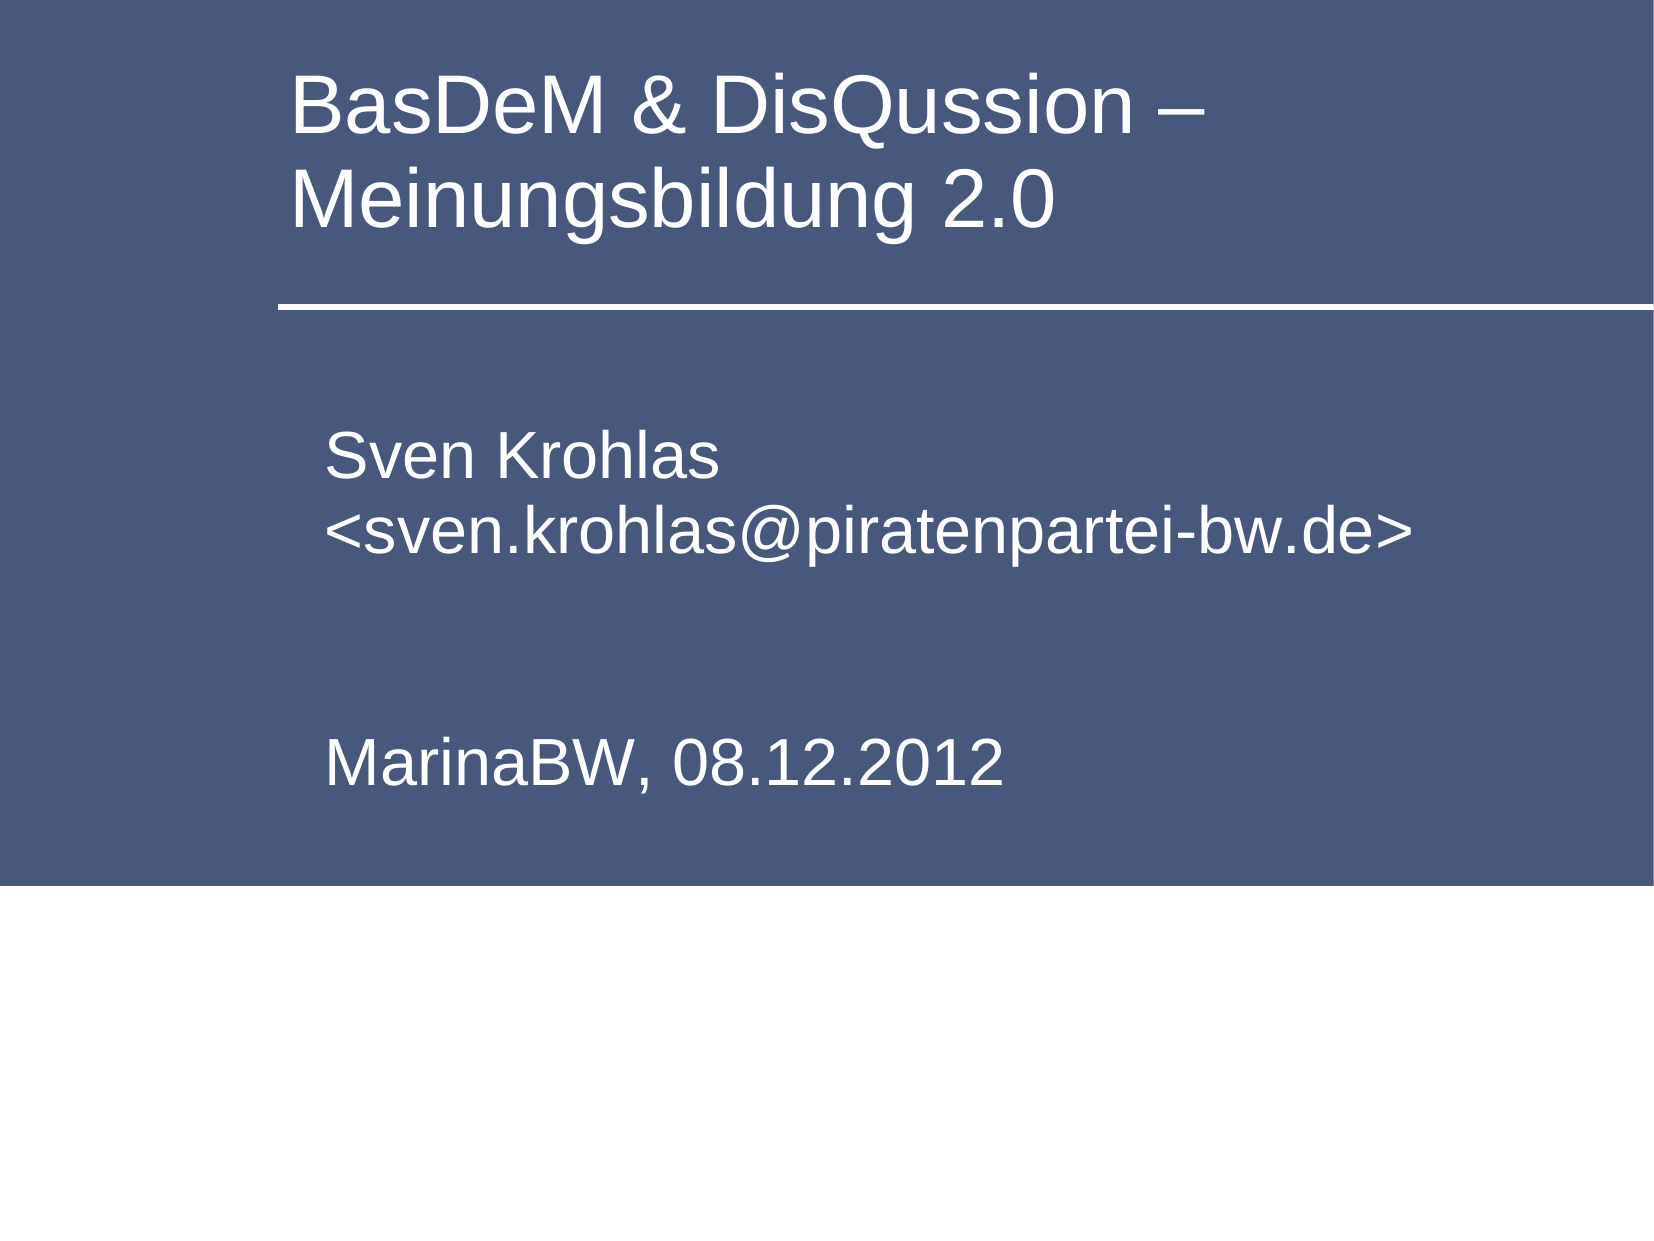

# BasDeM & DisQussion – Meinungsbildung 2.0
Sven Krohlas <sven.krohlas@piratenpartei-bw.de>
MarinaBW, 08.12.2012